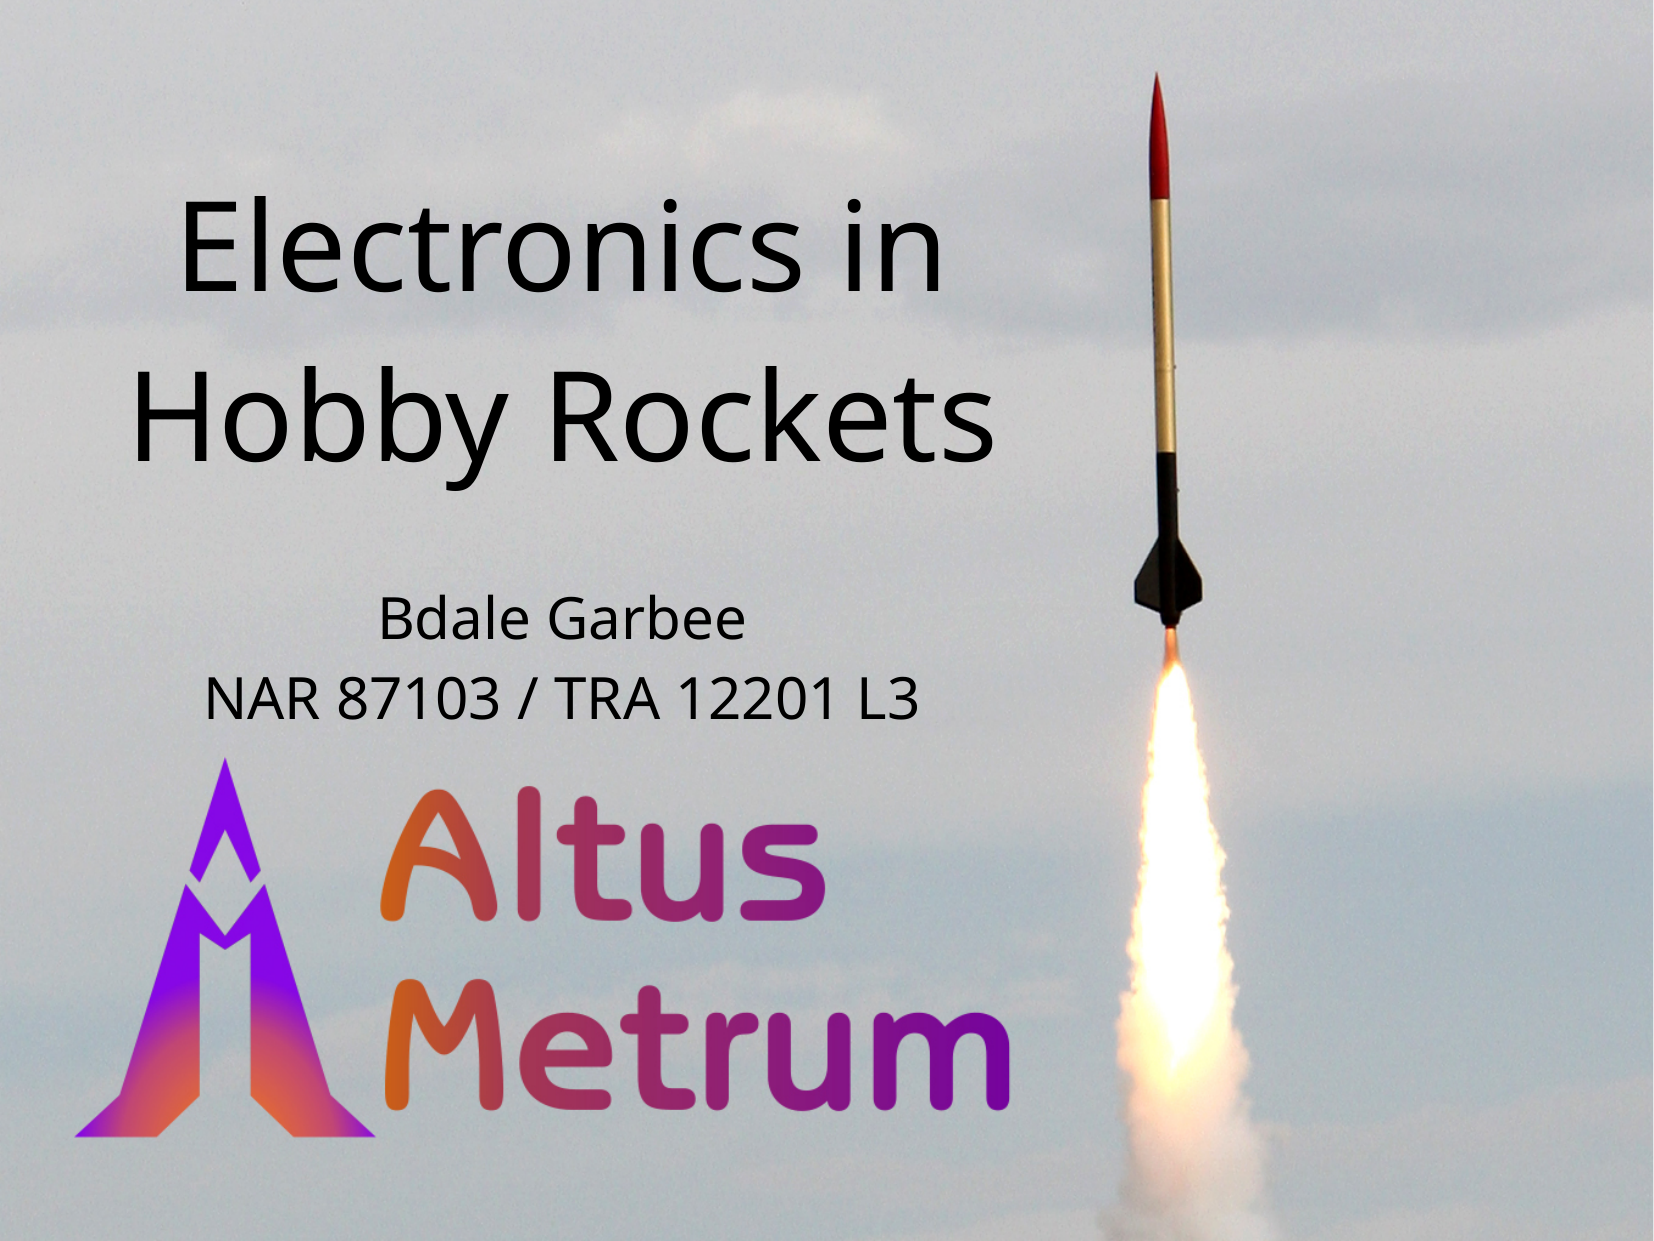

# Hardware
Electronics in
Hobby Rockets
Bdale Garbee
NAR 87103 / TRA 12201 L3